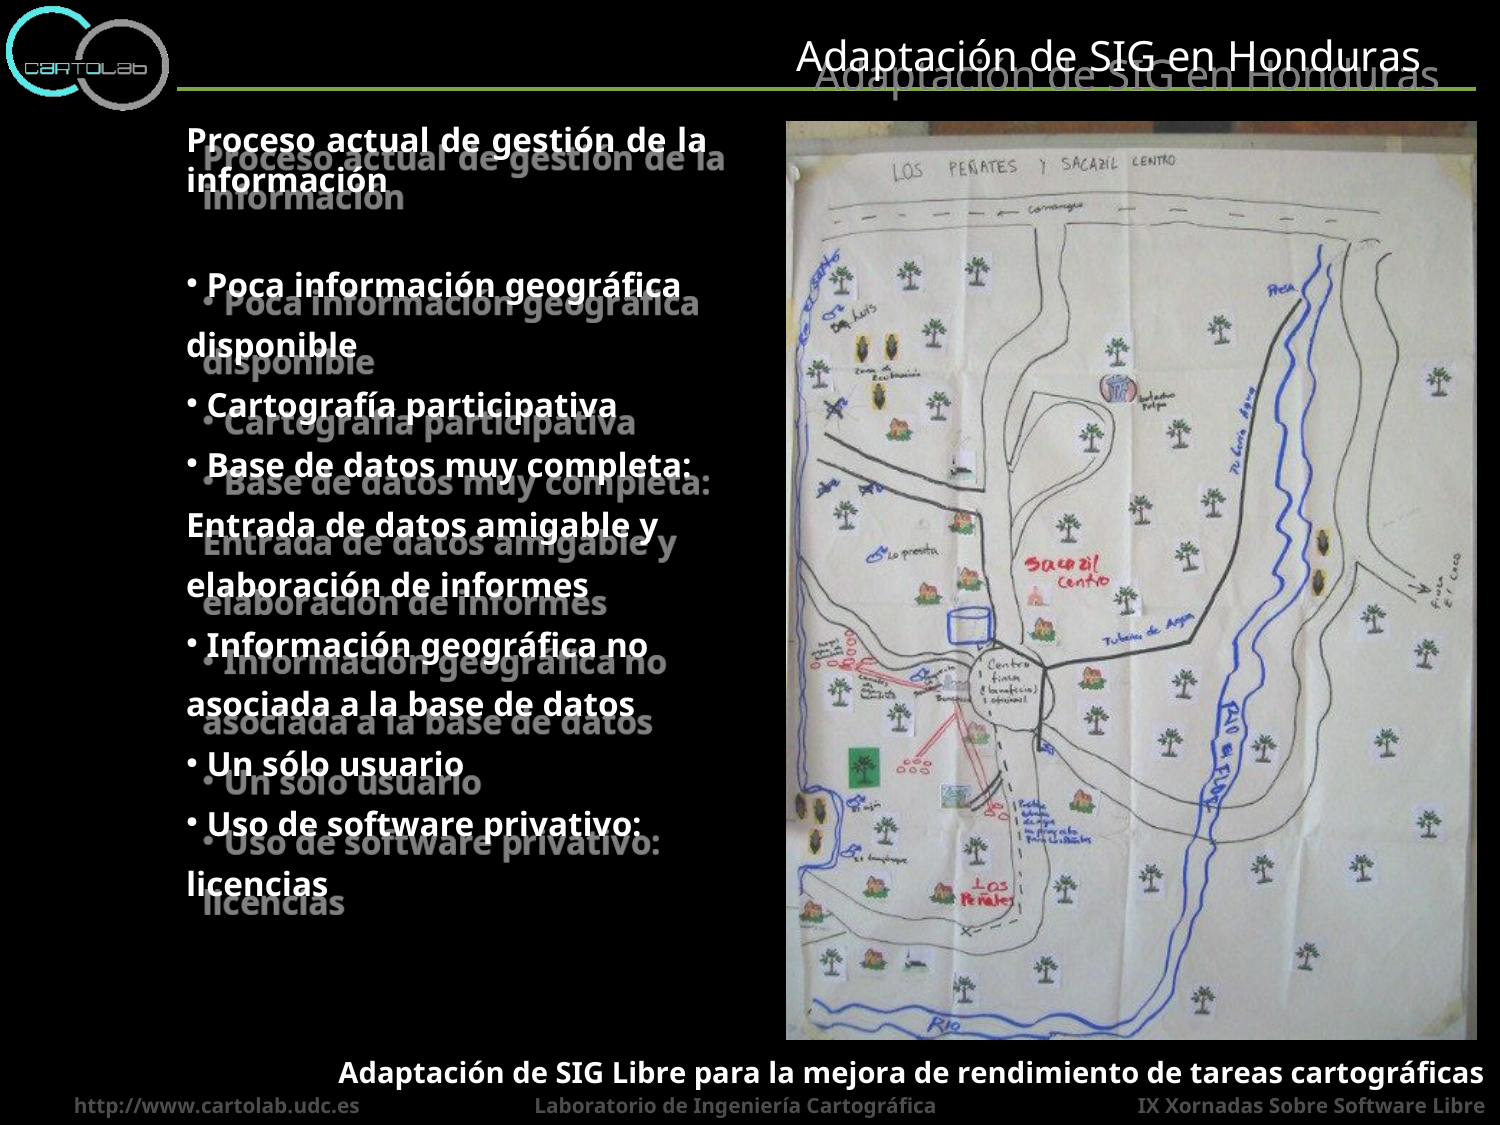

Adaptación de SIG en Honduras
Proceso actual de gestión de la información
 Poca información geográfica disponible
 Cartografía participativa
 Base de datos muy completa: Entrada de datos amigable y elaboración de informes
 Información geográfica no asociada a la base de datos
 Un sólo usuario
 Uso de software privativo: licencias